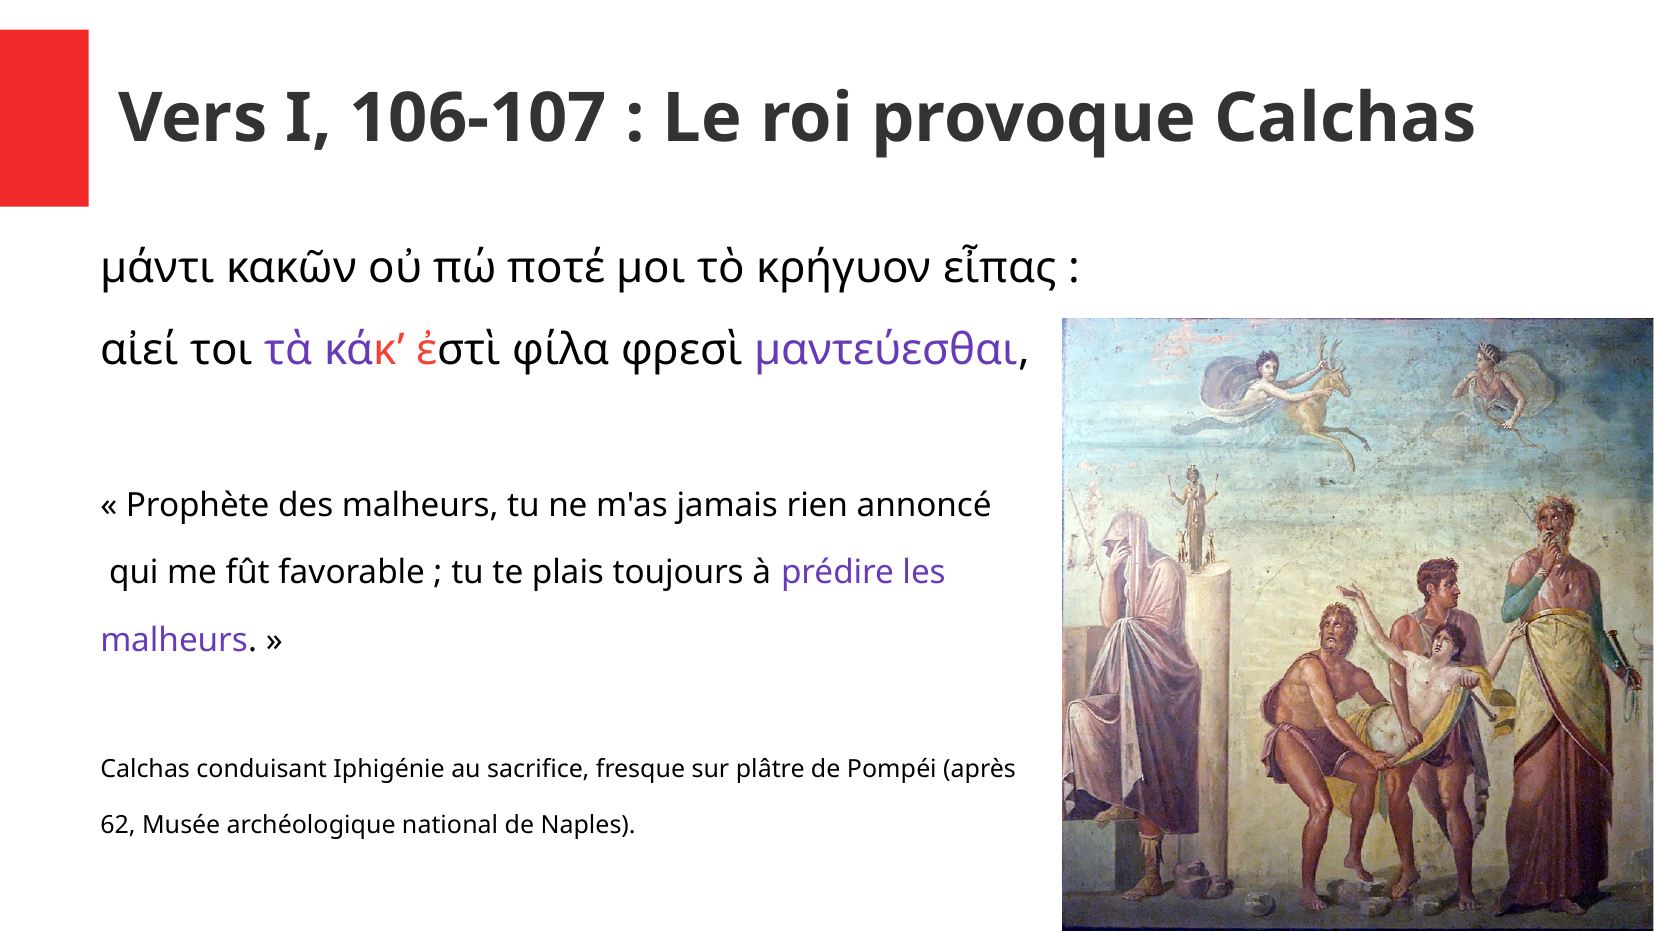

# Vers I, 106-107 : Le roi provoque Calchas
μάντι κακῶν οὐ πώ ποτέ μοι τὸ κρήγυον εἶπας :
αἰεί τοι τὰ κάκ’ ἐστὶ φίλα φρεσὶ μαντεύεσθαι,
« Prophète des malheurs, tu ne m'as jamais rien annoncé
 qui me fût favorable ; tu te plais toujours à prédire les
malheurs. »
Calchas conduisant Iphigénie au sacrifice, fresque sur plâtre de Pompéi (après
62, Musée archéologique national de Naples).
5